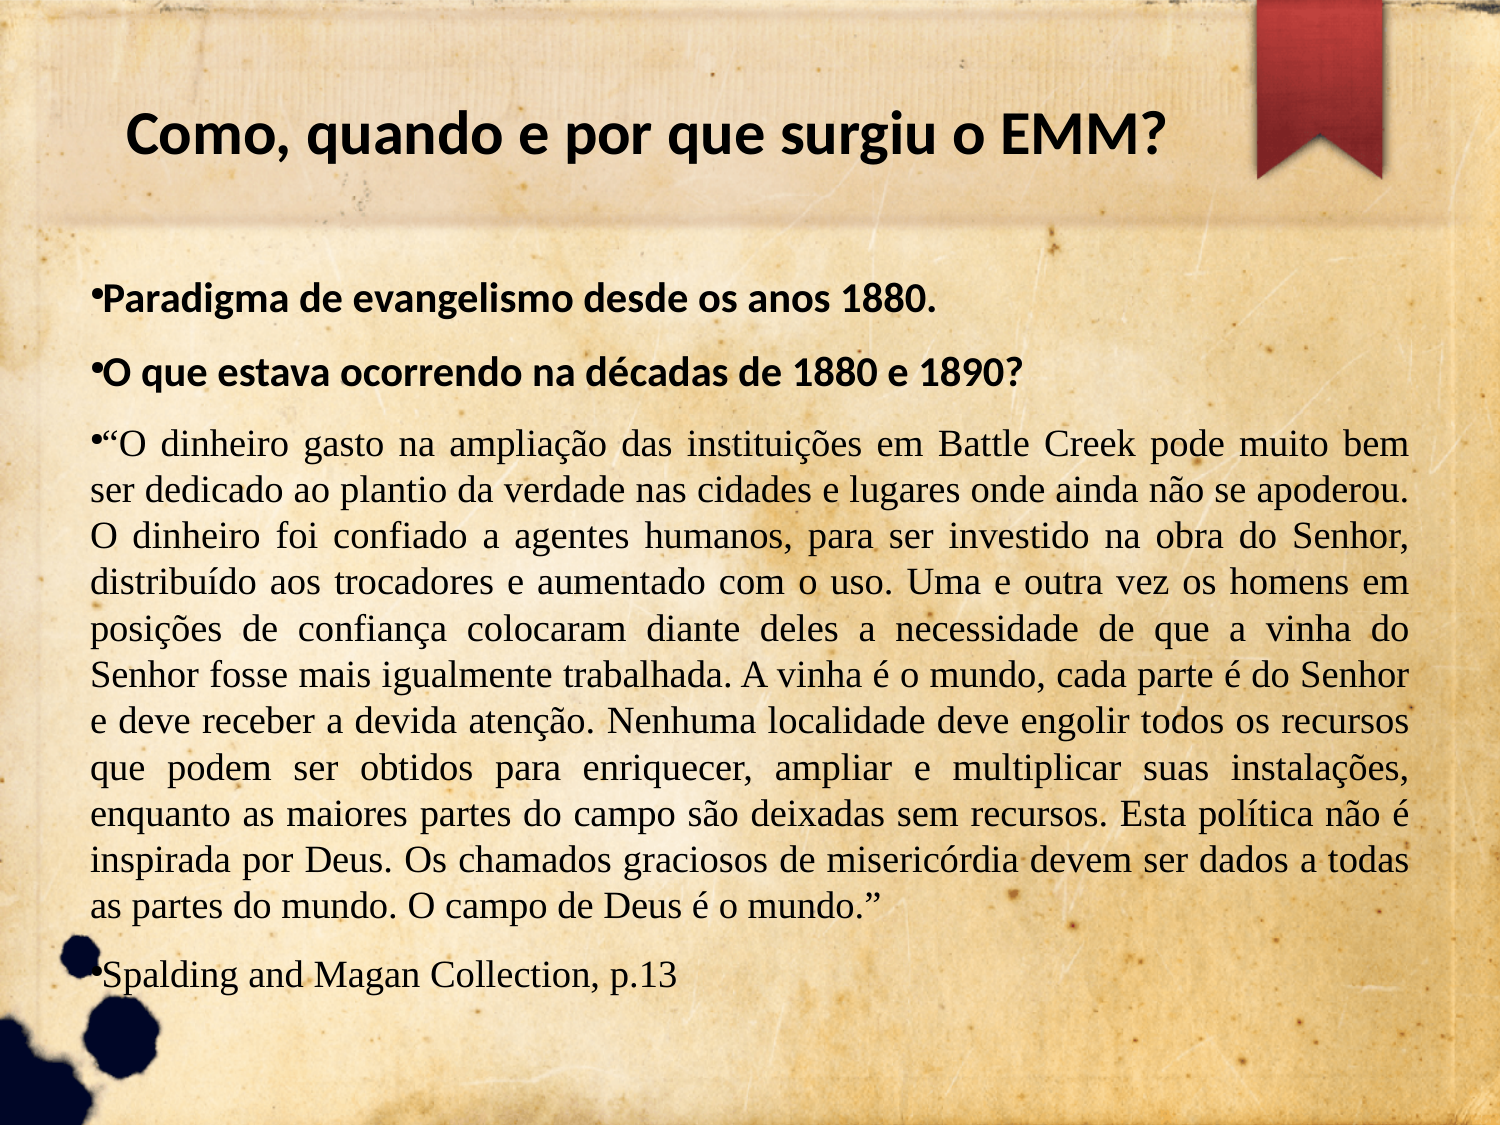

# Como, quando e por que surgiu o EMM?
Paradigma de evangelismo desde os anos 1880.
O que estava ocorrendo na décadas de 1880 e 1890?
“O dinheiro gasto na ampliação das instituições em Battle Creek pode muito bem ser dedicado ao plantio da verdade nas cidades e lugares onde ainda não se apoderou. O dinheiro foi confiado a agentes humanos, para ser investido na obra do Senhor, distribuído aos trocadores e aumentado com o uso. Uma e outra vez os homens em posições de confiança colocaram diante deles a necessidade de que a vinha do Senhor fosse mais igualmente trabalhada. A vinha é o mundo, cada parte é do Senhor e deve receber a devida atenção. Nenhuma localidade deve engolir todos os recursos que podem ser obtidos para enriquecer, ampliar e multiplicar suas instalações, enquanto as maiores partes do campo são deixadas sem recursos. Esta política não é inspirada por Deus. Os chamados graciosos de misericórdia devem ser dados a todas as partes do mundo. O campo de Deus é o mundo.”
Spalding and Magan Collection, p.13